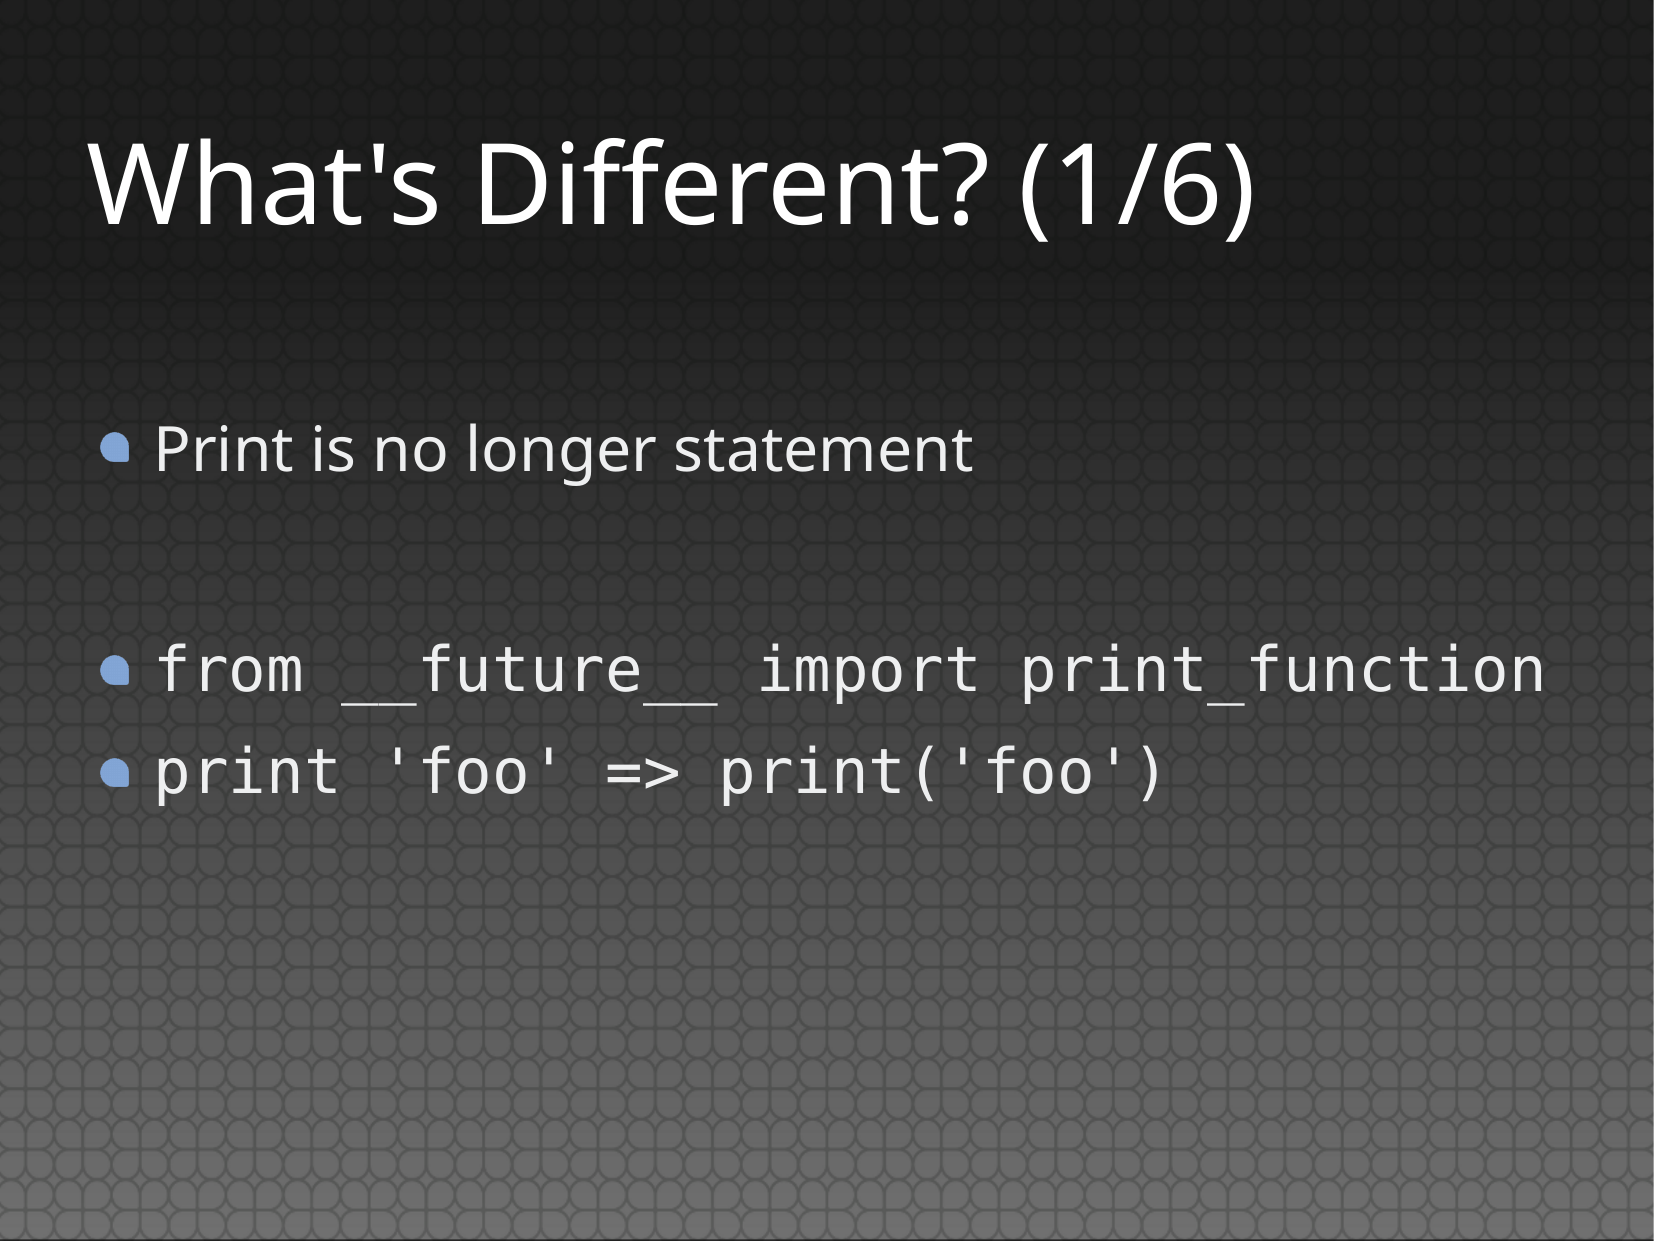

# What's Different? (1/6)
Print is no longer statement
from __future__ import print_function
print 'foo' => print('foo')